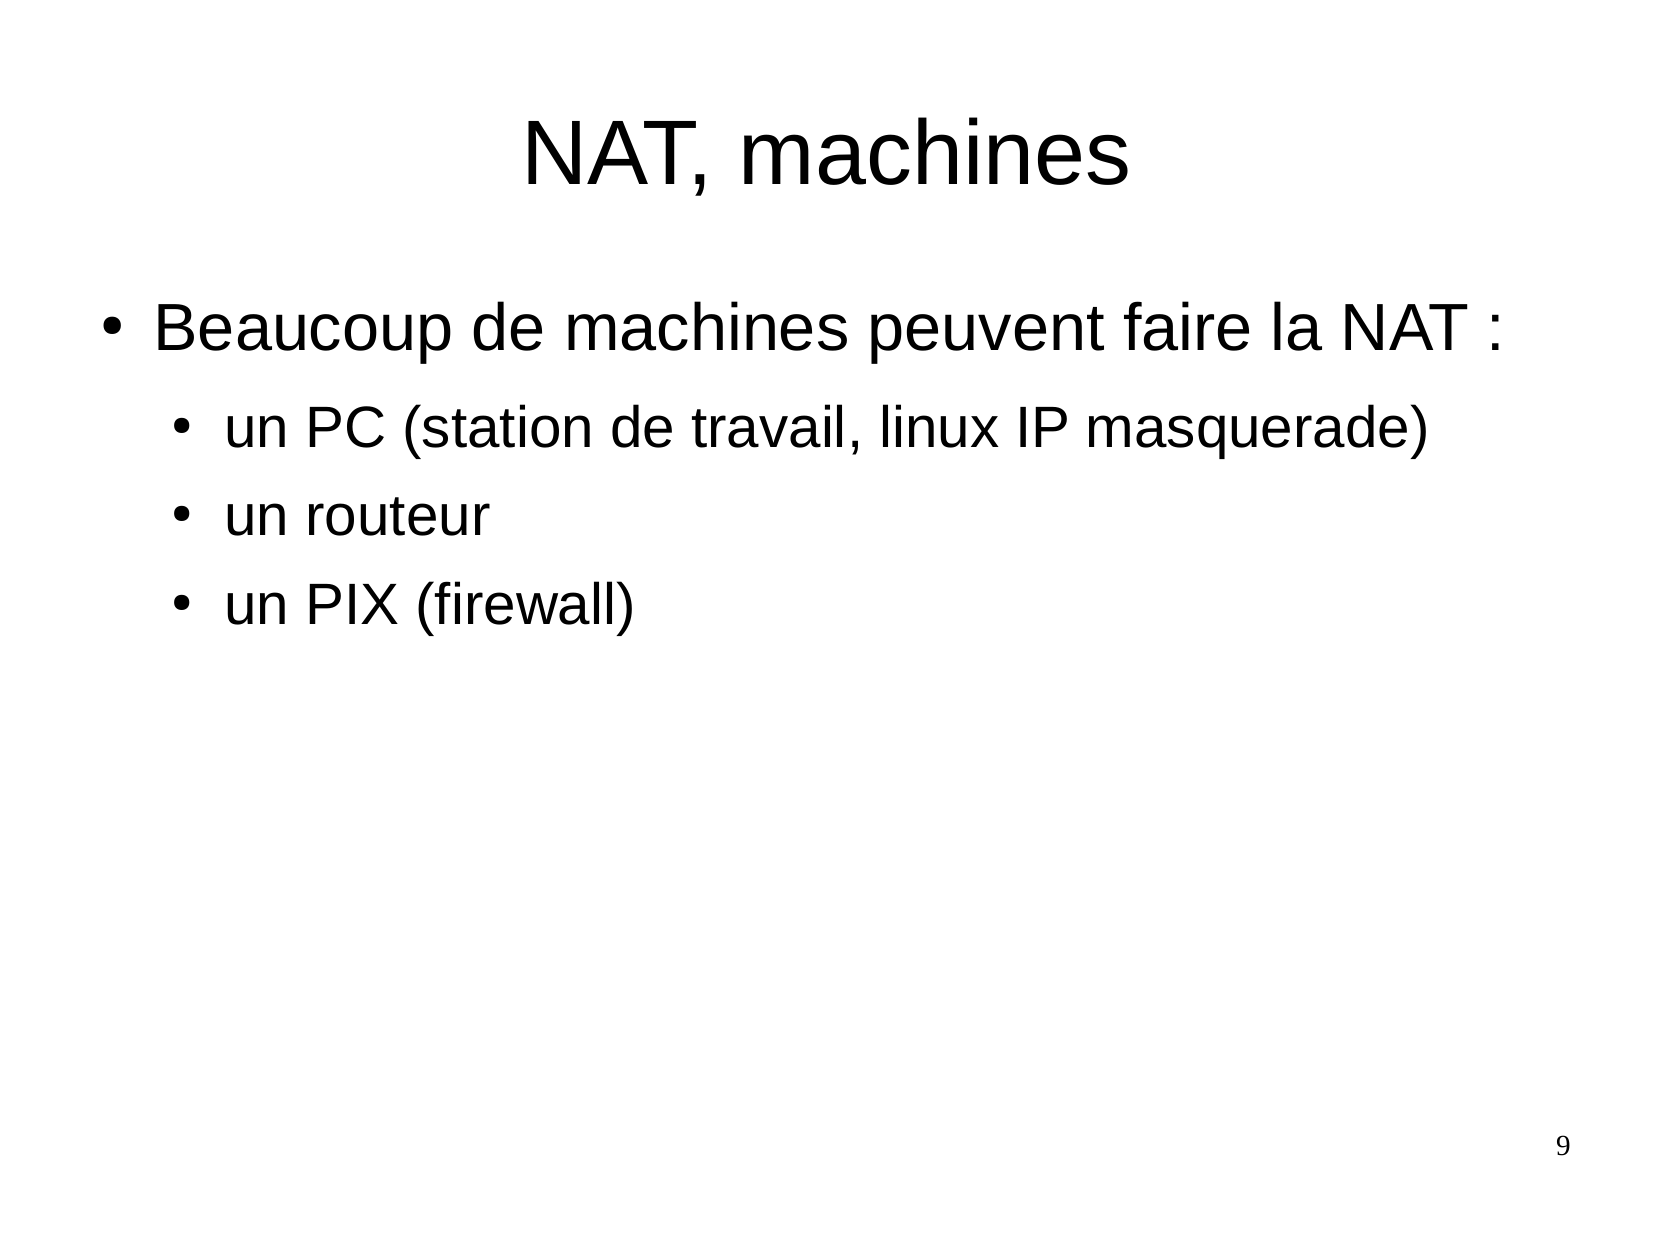

# NAT, machines
Beaucoup de machines peuvent faire la NAT :
un PC (station de travail, linux IP masquerade)
un routeur
un PIX (firewall)
9